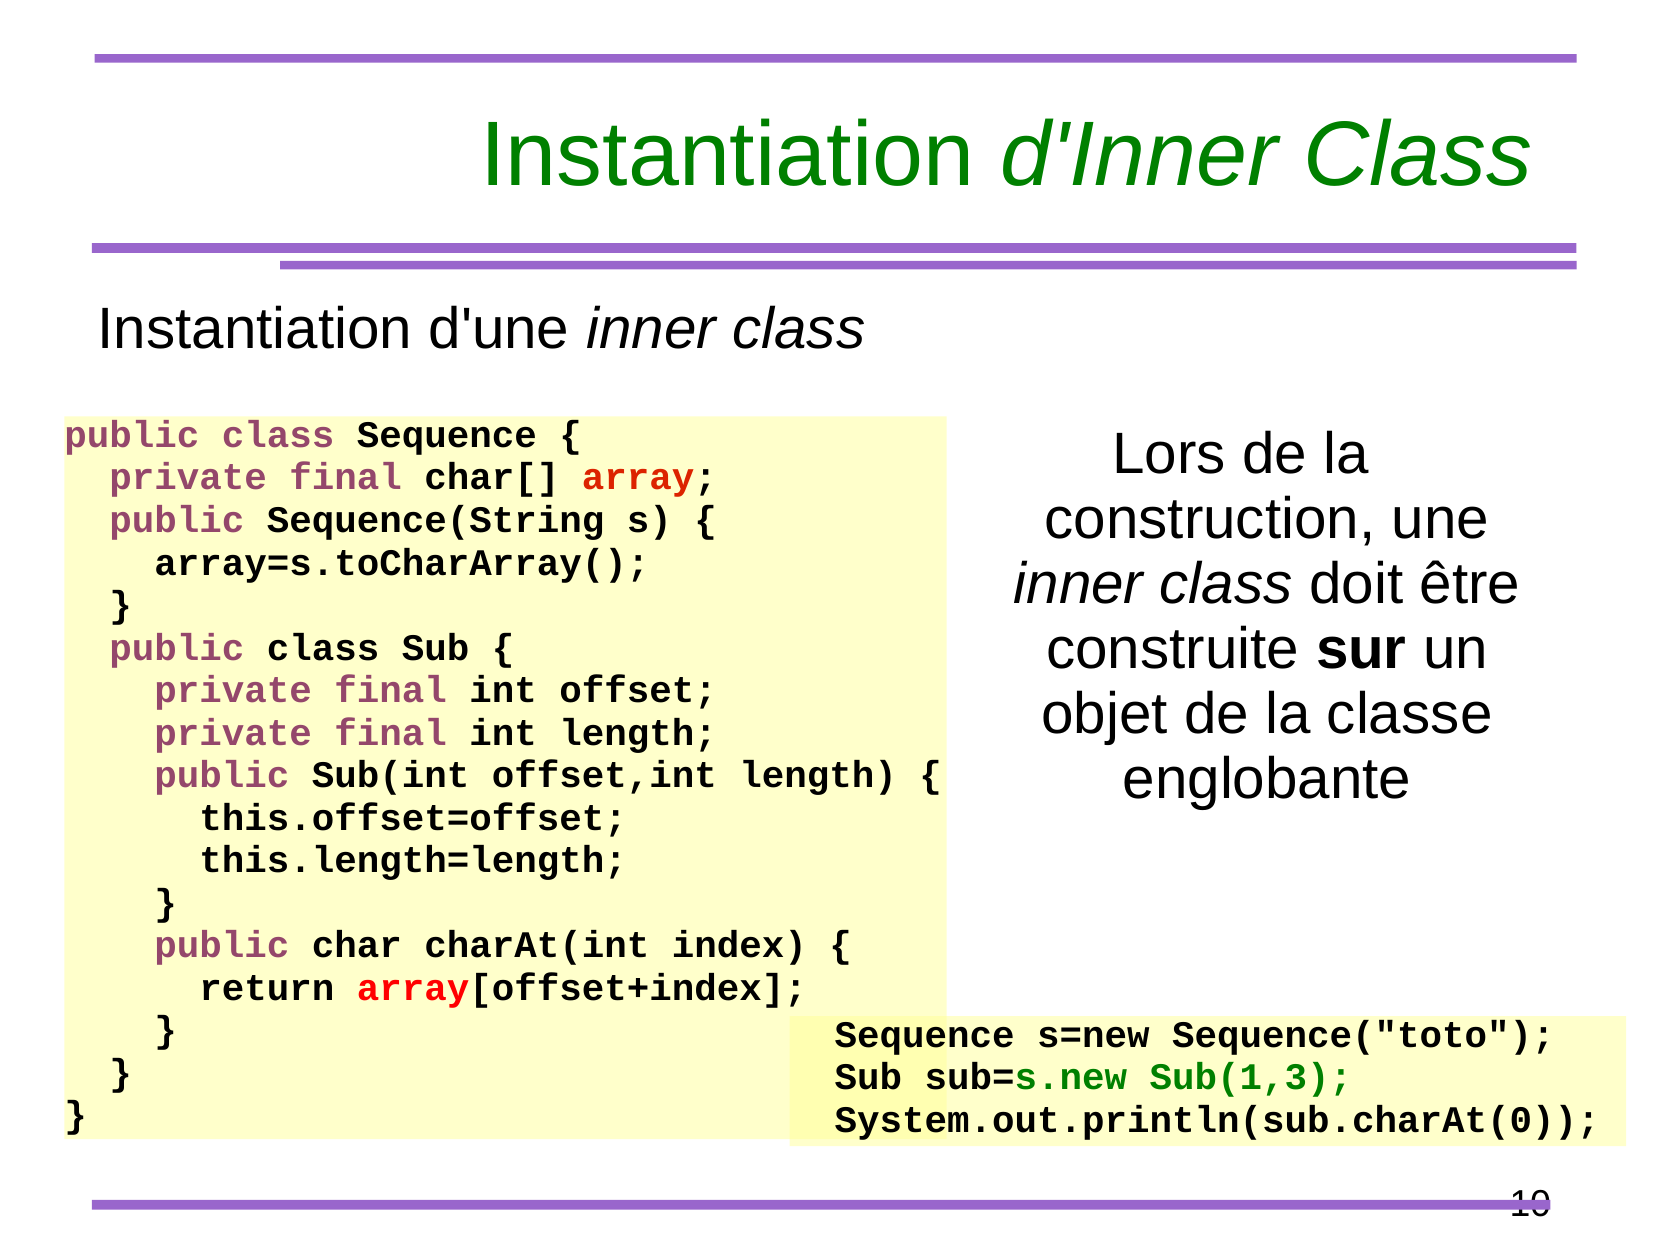

# Instantiation d'Inner Class
Instantiation d'une inner class
public class Sequence {
 private final char[] array;
 public Sequence(String s) {
 array=s.toCharArray();
 }
 public class Sub {
 private final int offset;
 private final int length;
 public Sub(int offset,int length) {
 this.offset=offset;
 this.length=length;
 }
 public char charAt(int index) {
 return array[offset+index];
 }
 }
}
Lors de la construction, une inner class doit être construite sur un objet de la classe englobante
 Sequence s=new Sequence("toto");
 Sub sub=s.new Sub(1,3);
 System.out.println(sub.charAt(0));